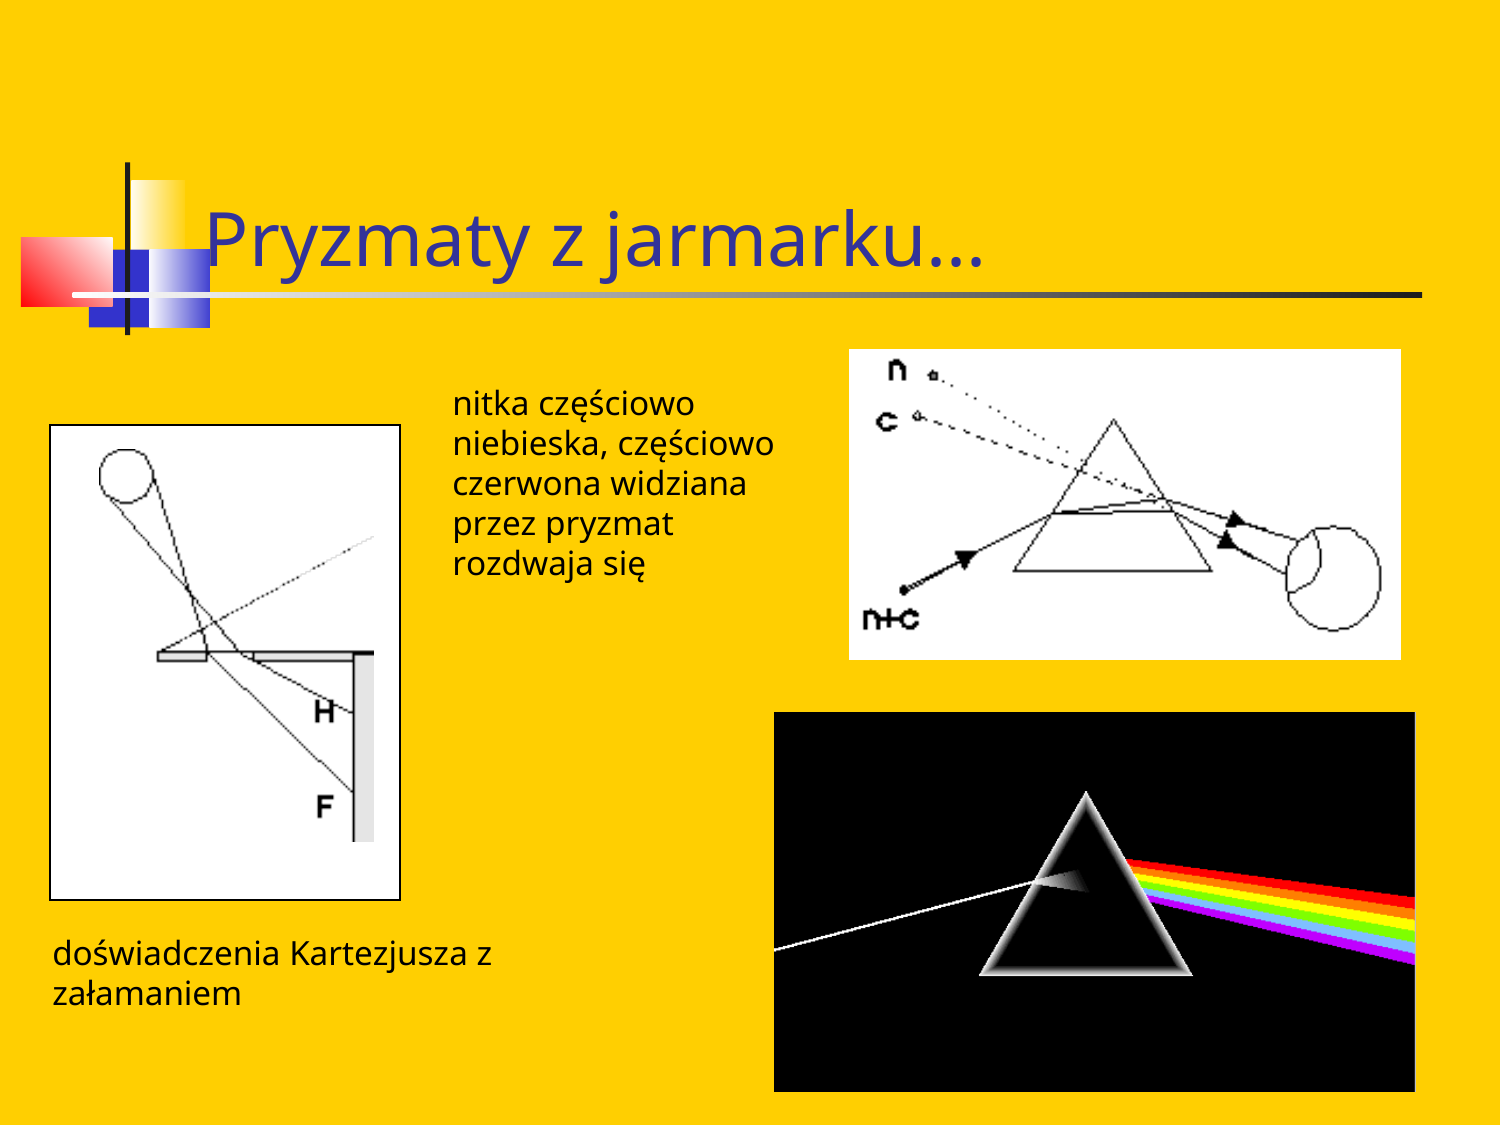

# Pryzmaty z jarmarku...
nitka częściowo niebieska, częściowo czerwona widziana przez pryzmat rozdwaja się
doświadczenia Kartezjusza z załamaniem